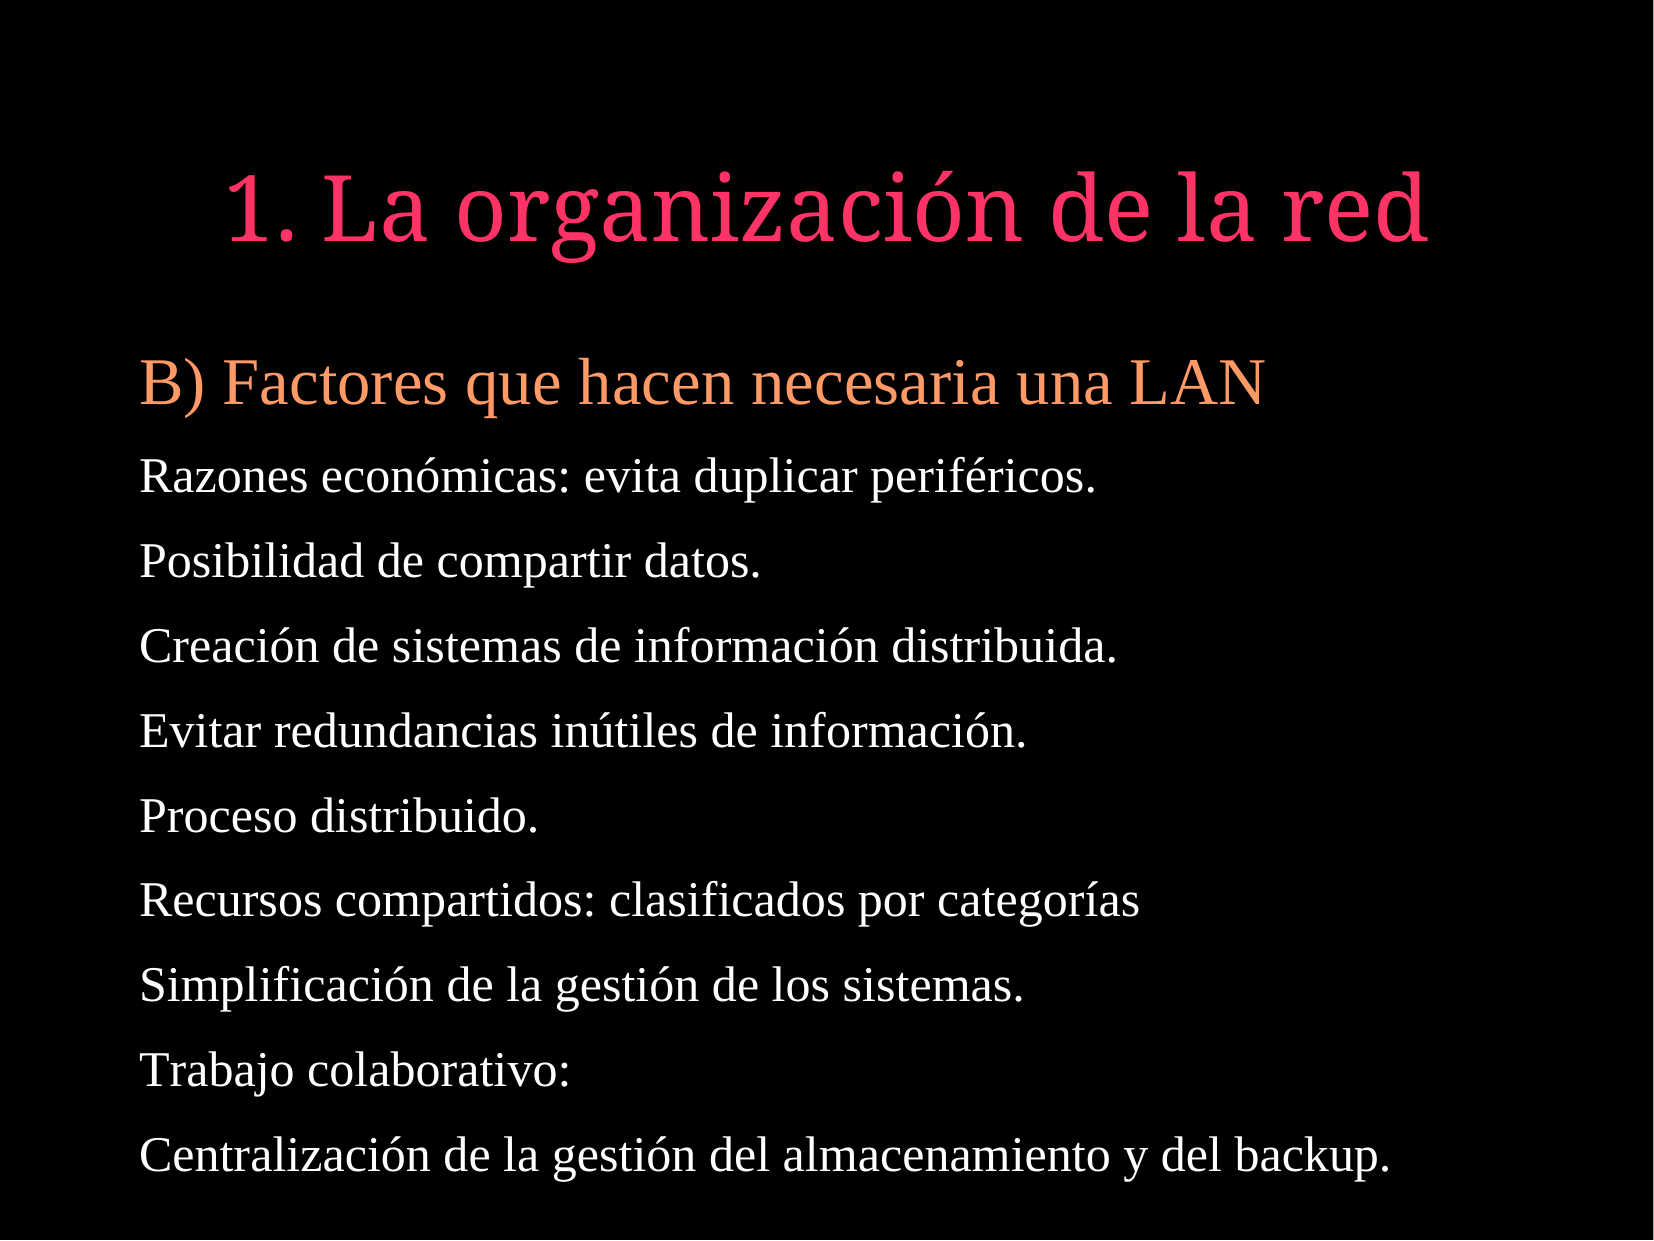

# 1. La organización de la red
B) Factores que hacen necesaria una LAN
Razones económicas: evita duplicar periféricos.
Posibilidad de compartir datos.
Creación de sistemas de información distribuida.
Evitar redundancias inútiles de información.
Proceso distribuido.
Recursos compartidos: clasificados por categorías
Simplificación de la gestión de los sistemas.
Trabajo colaborativo:
Centralización de la gestión del almacenamiento y del backup.